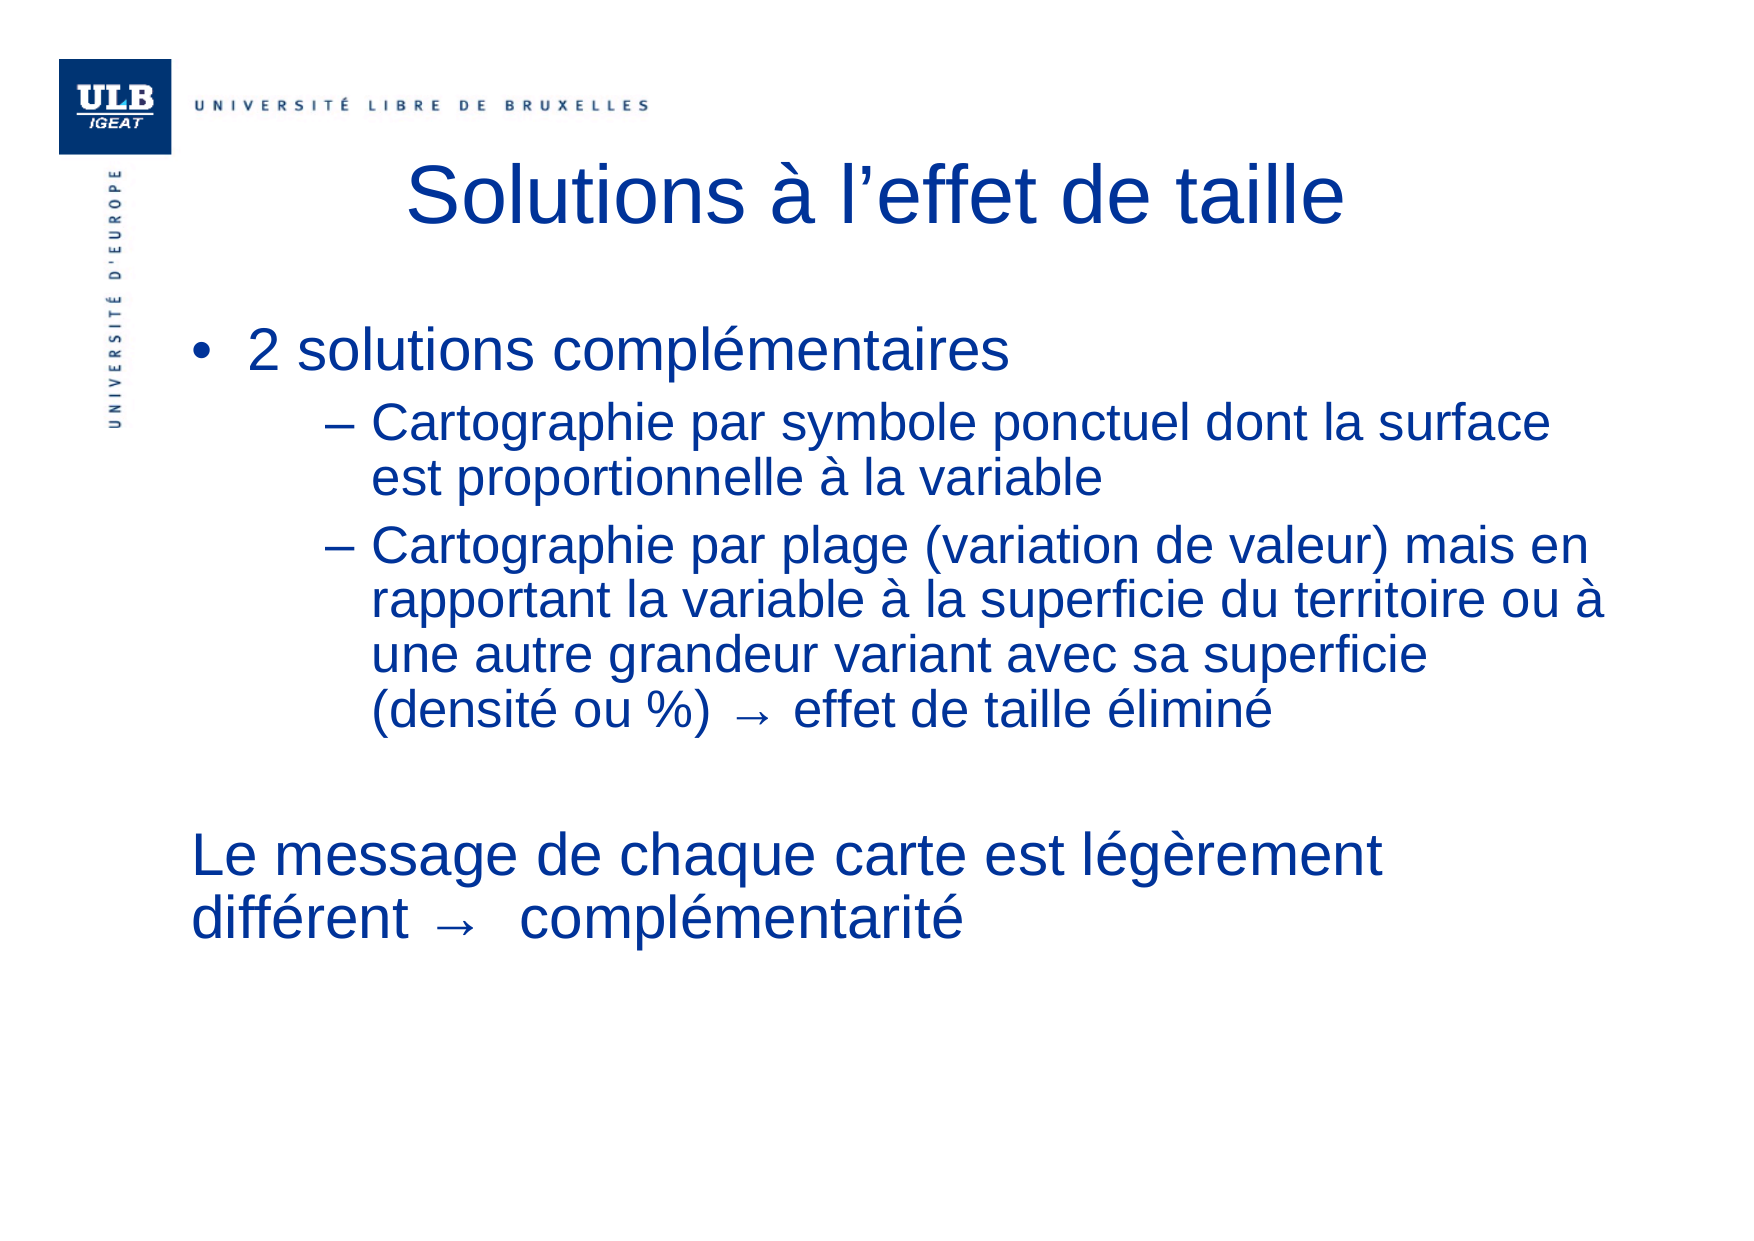

# Solutions à l’effet de taille
2 solutions complémentaires
Cartographie par symbole ponctuel dont la surface est proportionnelle à la variable
Cartographie par plage (variation de valeur) mais en rapportant la variable à la superficie du territoire ou à une autre grandeur variant avec sa superficie (densité ou %) → effet de taille éliminé
Le message de chaque carte est légèrement différent → complémentarité